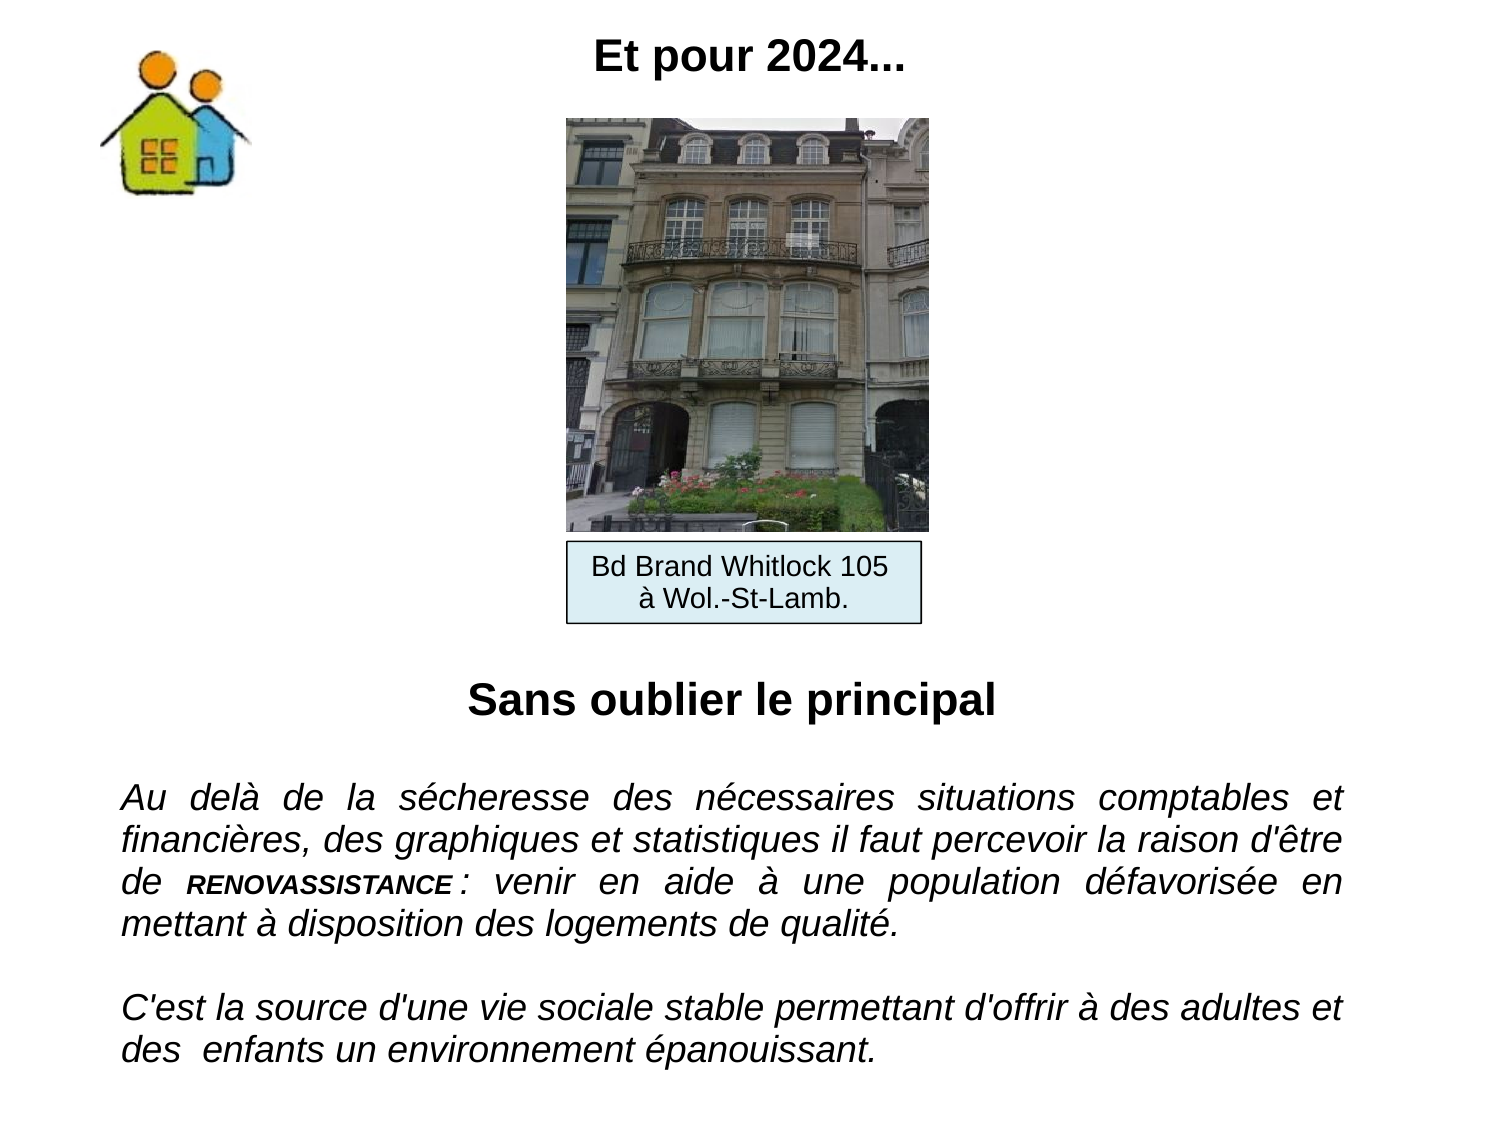

Et pour 2024...
Bd Brand Whitlock 105
à Wol.-St-Lamb.
Sans oublier le principal
Au delà de la sécheresse des nécessaires situations comptables et financières, des graphiques et statistiques il faut percevoir la raison d'être de RENOVASSISTANCE : venir en aide à une population défavorisée en mettant à disposition des logements de qualité.
C'est la source d'une vie sociale stable permettant d'offrir à des adultes et des enfants un environnement épanouissant.